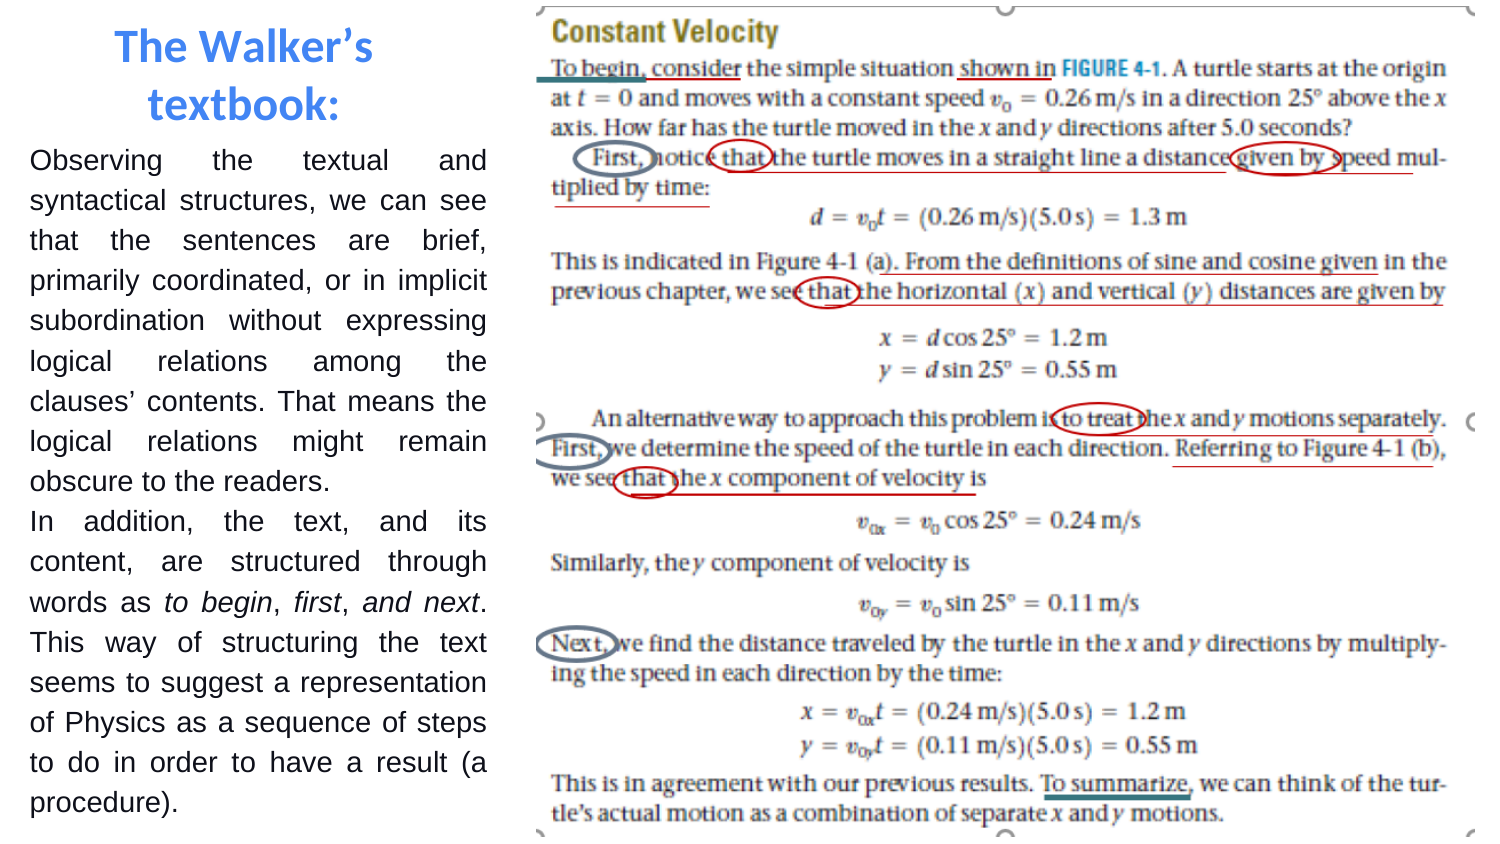

The Walker’s textbook:
Observing the textual and syntactical structures, we can see that the sentences are brief, primarily coordinated, or in implicit subordination without expressing logical relations among the clauses’ contents. That means the logical relations might remain obscure to the readers.
In addition, the text, and its content, are structured through words as to begin, first, and next. This way of structuring the text seems to suggest a representation of Physics as a sequence of steps to do in order to have a result (a procedure).